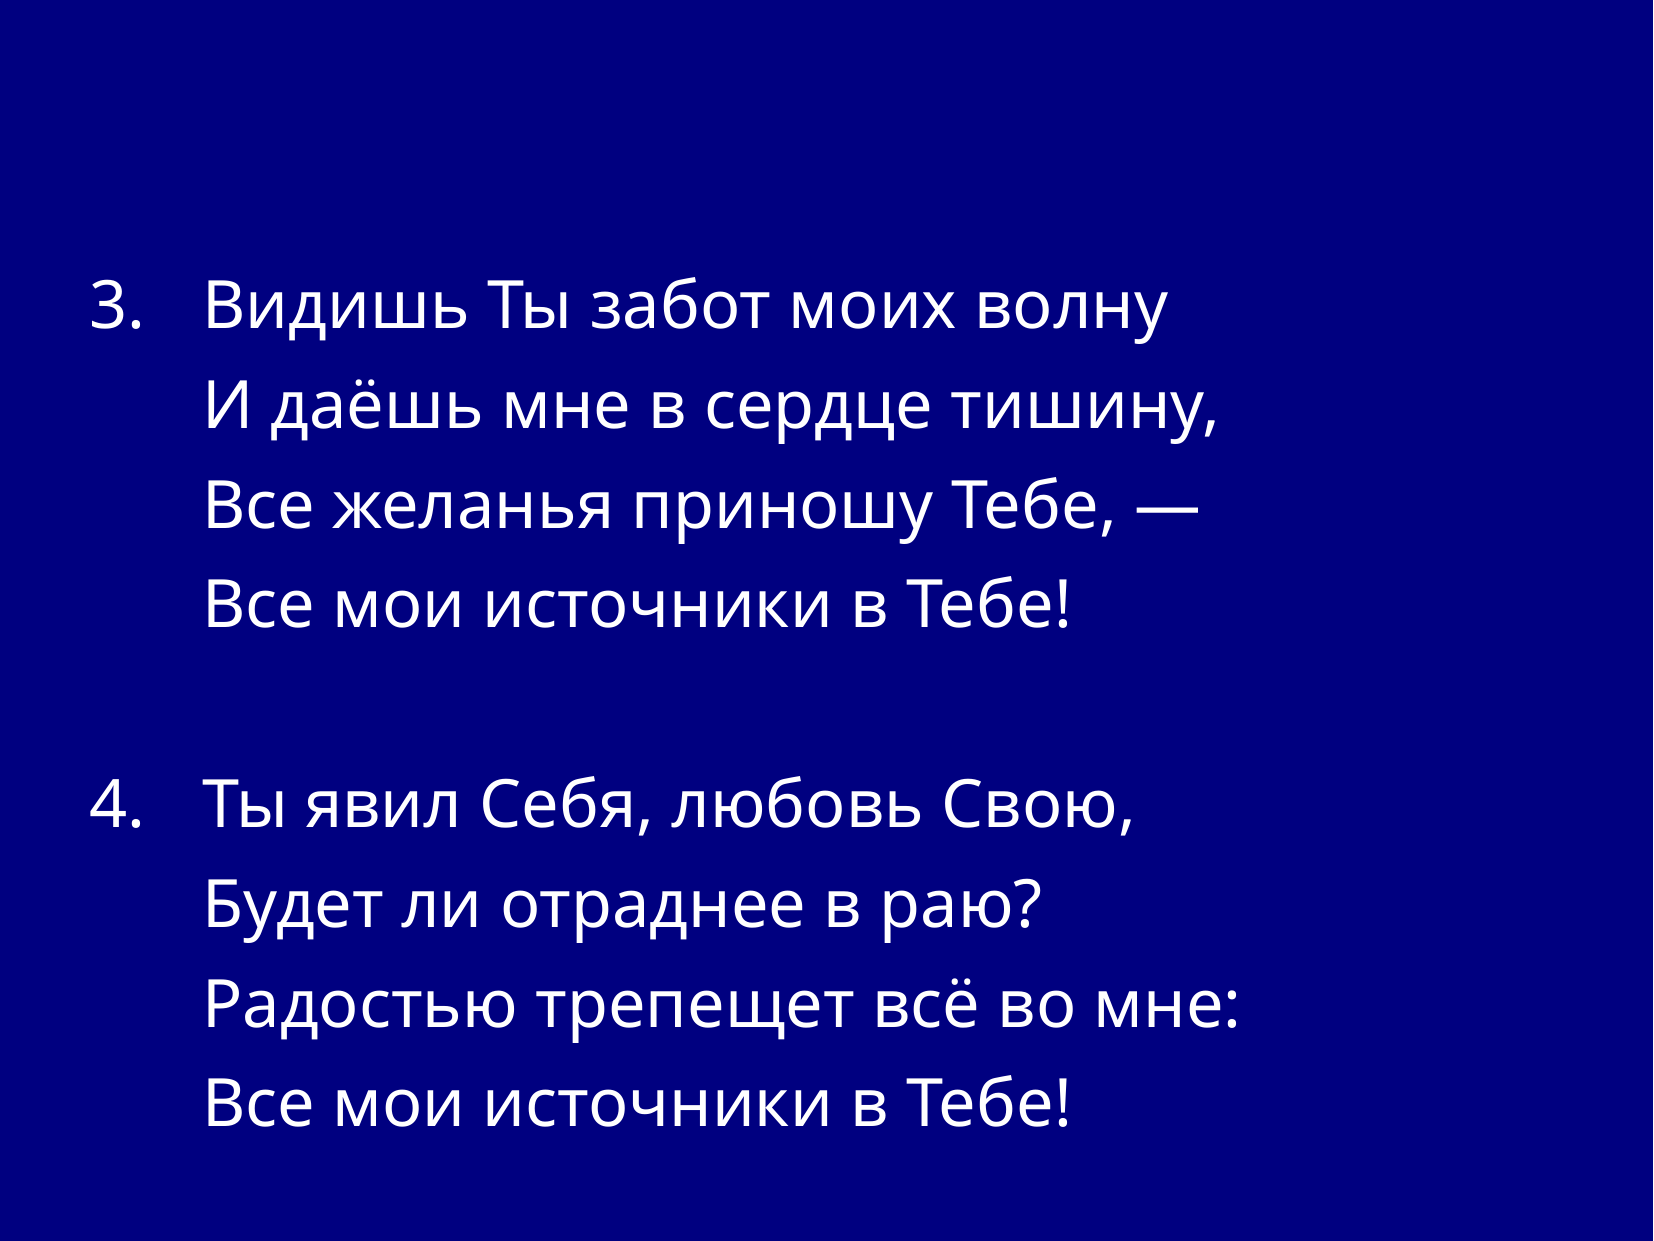

3.	Видишь Ты забот моих волну
	И даёшь мне в сердце тишину,
	Все желанья приношу Тебе, —
	Все мои источники в Тебе!
4.	Ты явил Себя, любовь Свою,
	Будет ли отраднее в раю?
	Радостью трепещет всё во мне:
	Все мои источники в Тебе!